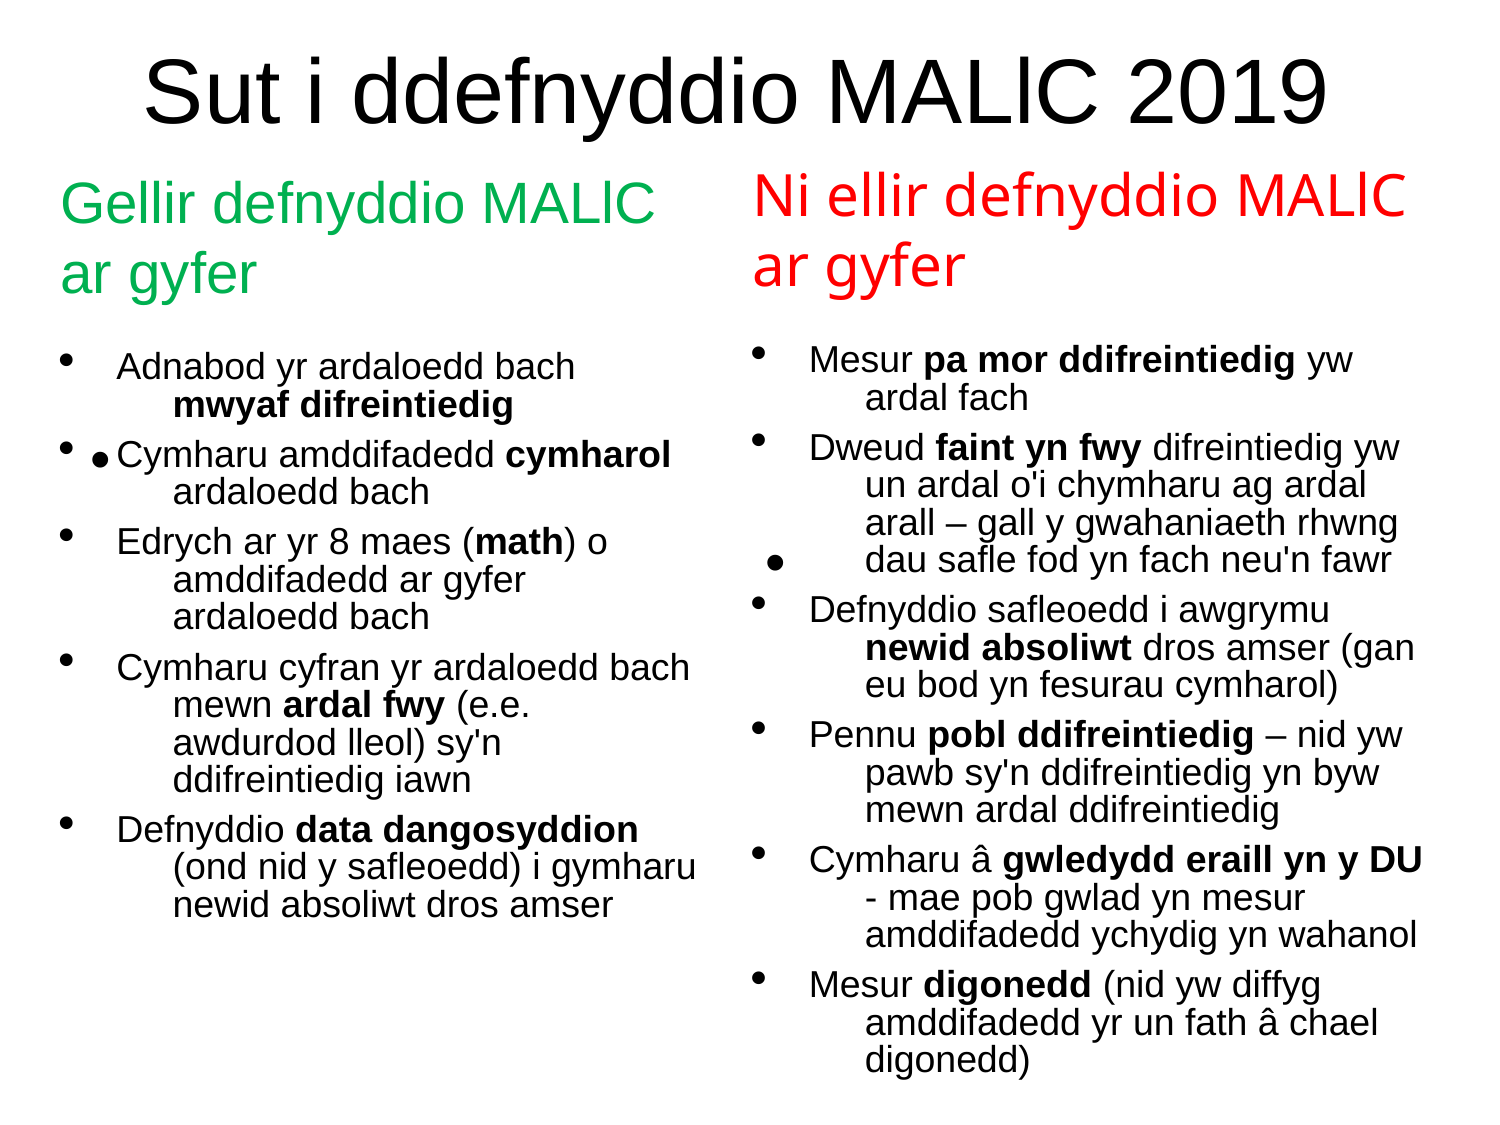

Sut i ddefnyddio MALlC 2019
Ni ellir defnyddio MALlC ar gyfer
Mesur pa mor ddifreintiedig yw ardal fach
Dweud faint yn fwy difreintiedig yw un ardal o'i chymharu ag ardal arall – gall y gwahaniaeth rhwng dau safle fod yn fach neu'n fawr
Defnyddio safleoedd i awgrymu newid absoliwt dros amser (gan eu bod yn fesurau cymharol)
Pennu pobl ddifreintiedig – nid yw pawb sy'n ddifreintiedig yn byw mewn ardal ddifreintiedig
Cymharu â gwledydd eraill yn y DU - mae pob gwlad yn mesur amddifadedd ychydig yn wahanol
Mesur digonedd (nid yw diffyg amddifadedd yr un fath â chael digonedd)
Gellir defnyddio MALlC ar gyfer
Adnabod yr ardaloedd bach mwyaf difreintiedig
Cymharu amddifadedd cymharol ardaloedd bach
Edrych ar yr 8 maes (math) o amddifadedd ar gyfer ardaloedd bach
Cymharu cyfran yr ardaloedd bach mewn ardal fwy (e.e. awdurdod lleol) sy'n ddifreintiedig iawn
Defnyddio data dangosyddion (ond nid y safleoedd) i gymharu newid absoliwt dros amser
#